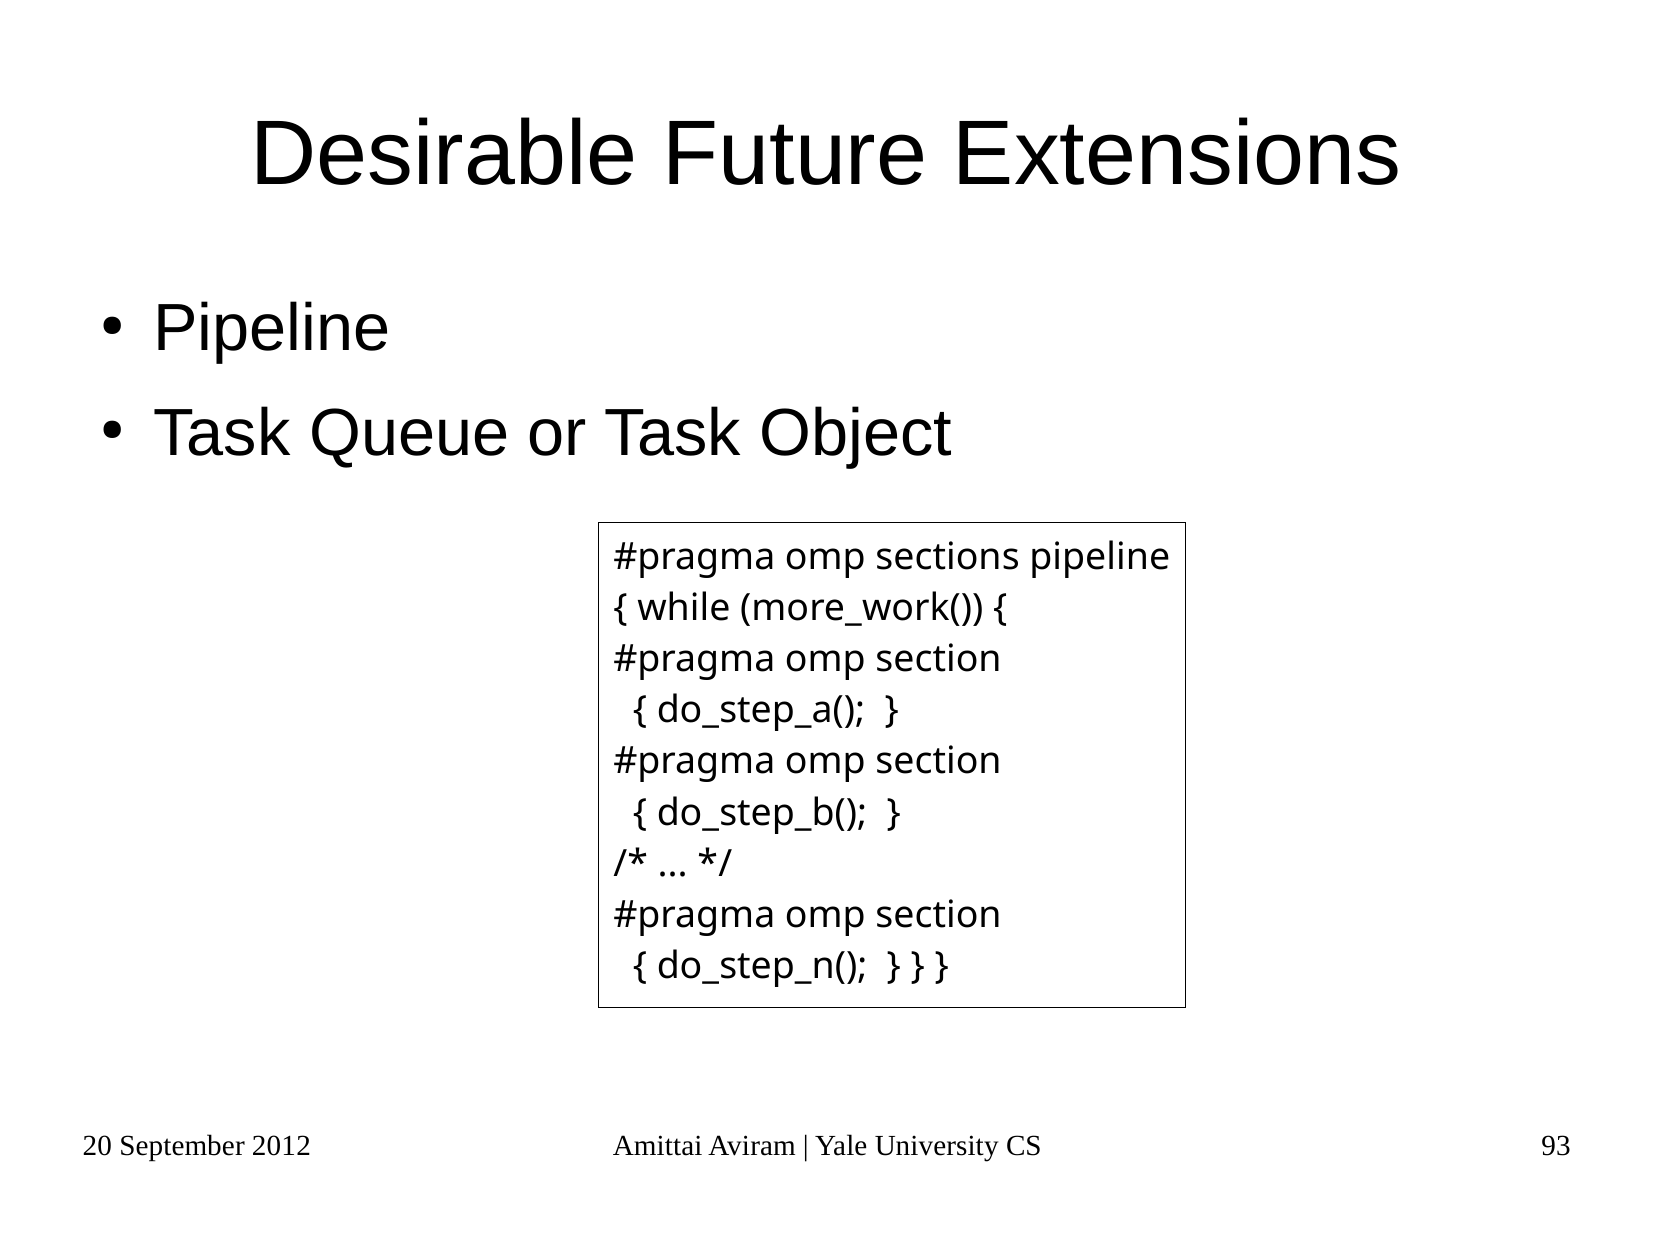

# Desirable Future Extensions
Pipeline
Task Queue or Task Object
#pragma omp sections pipeline
{ while (more_work()) {
#pragma omp section
 { do_step_a(); }
#pragma omp section
 { do_step_b(); }
/* ... */
#pragma omp section
 { do_step_n(); } } }
93